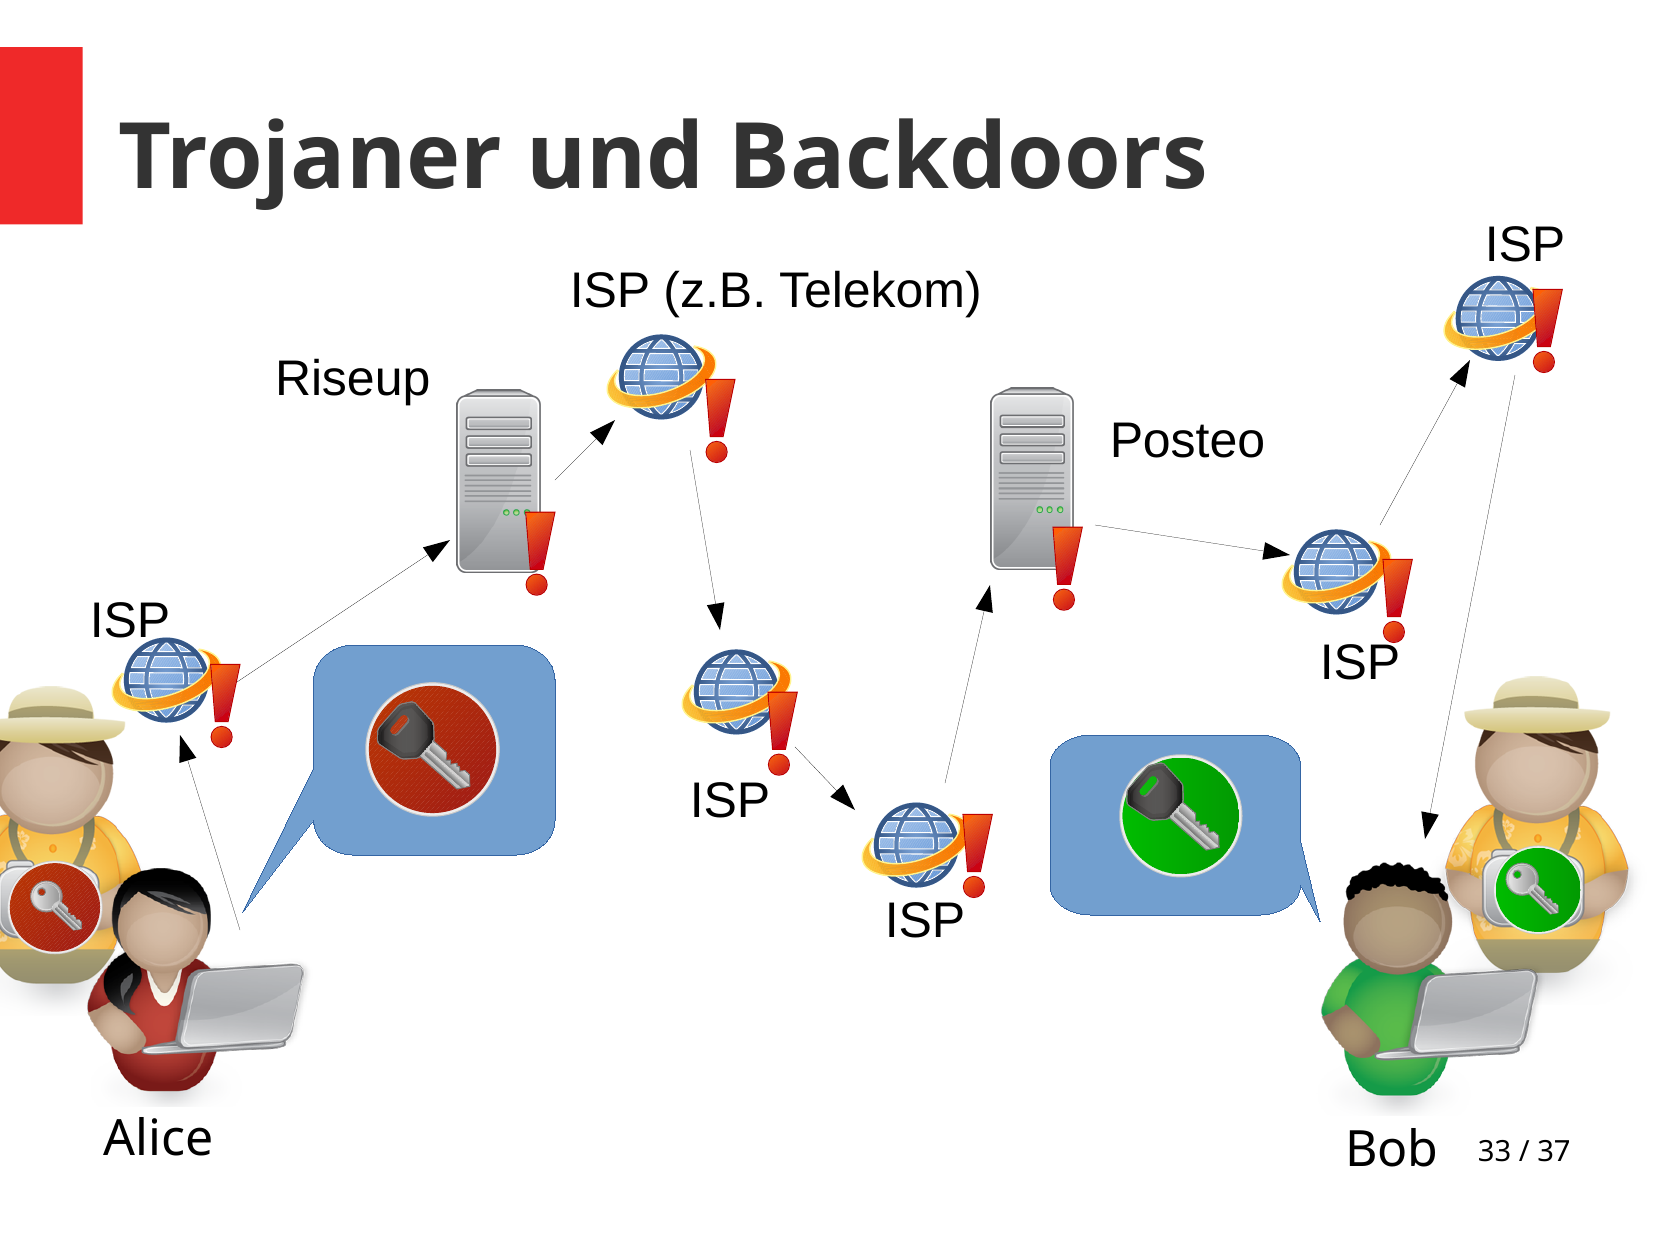

# Trojaner und Backdoors
ISP
ISP (z.B. Telekom)
Riseup
Posteo
ISP
ISP
ISP
ISP
Alice
Bob
33